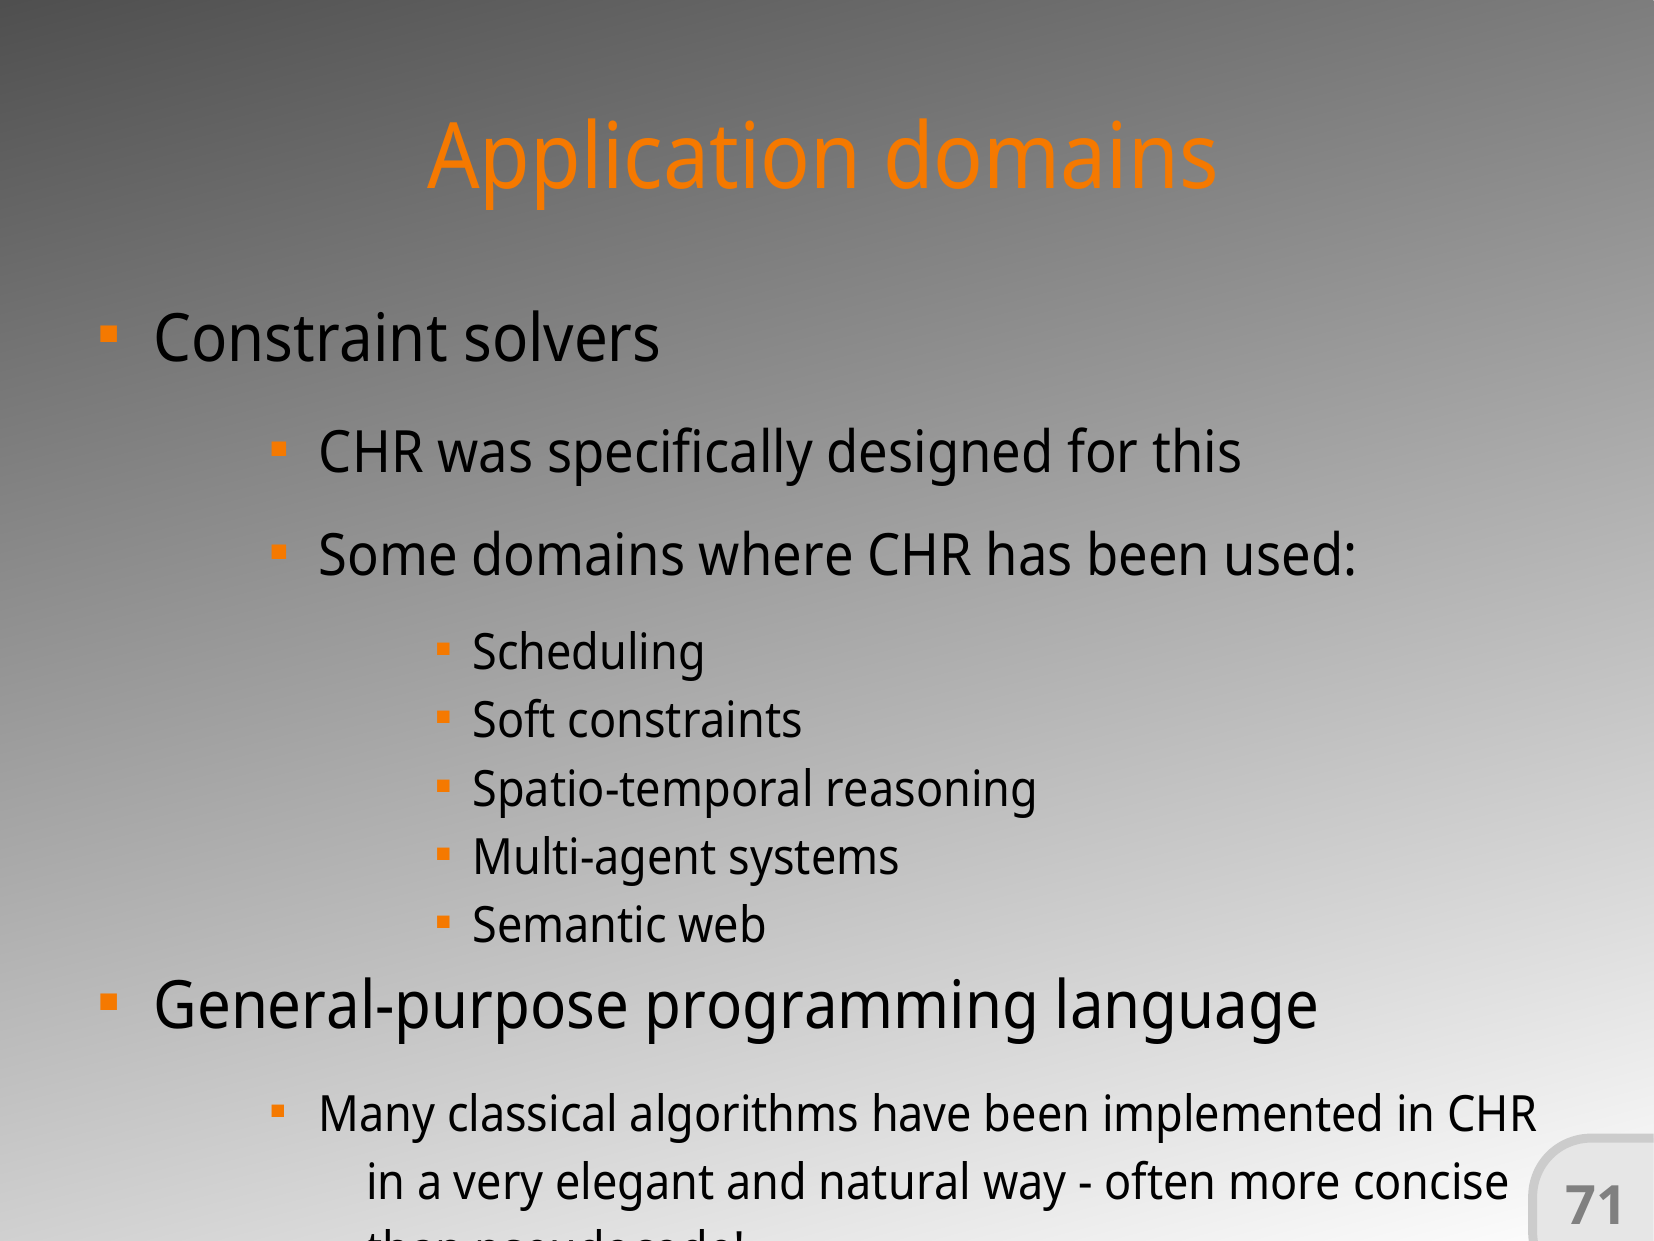

# Application domains
Constraint solvers
CHR was specifically designed for this
Some domains where CHR has been used:
Scheduling
Soft constraints
Spatio-temporal reasoning
Multi-agent systems
Semantic web
General-purpose programming language
Many classical algorithms have been implemented in CHR in a very elegant and natural way - often more concise than pseudocode!
71